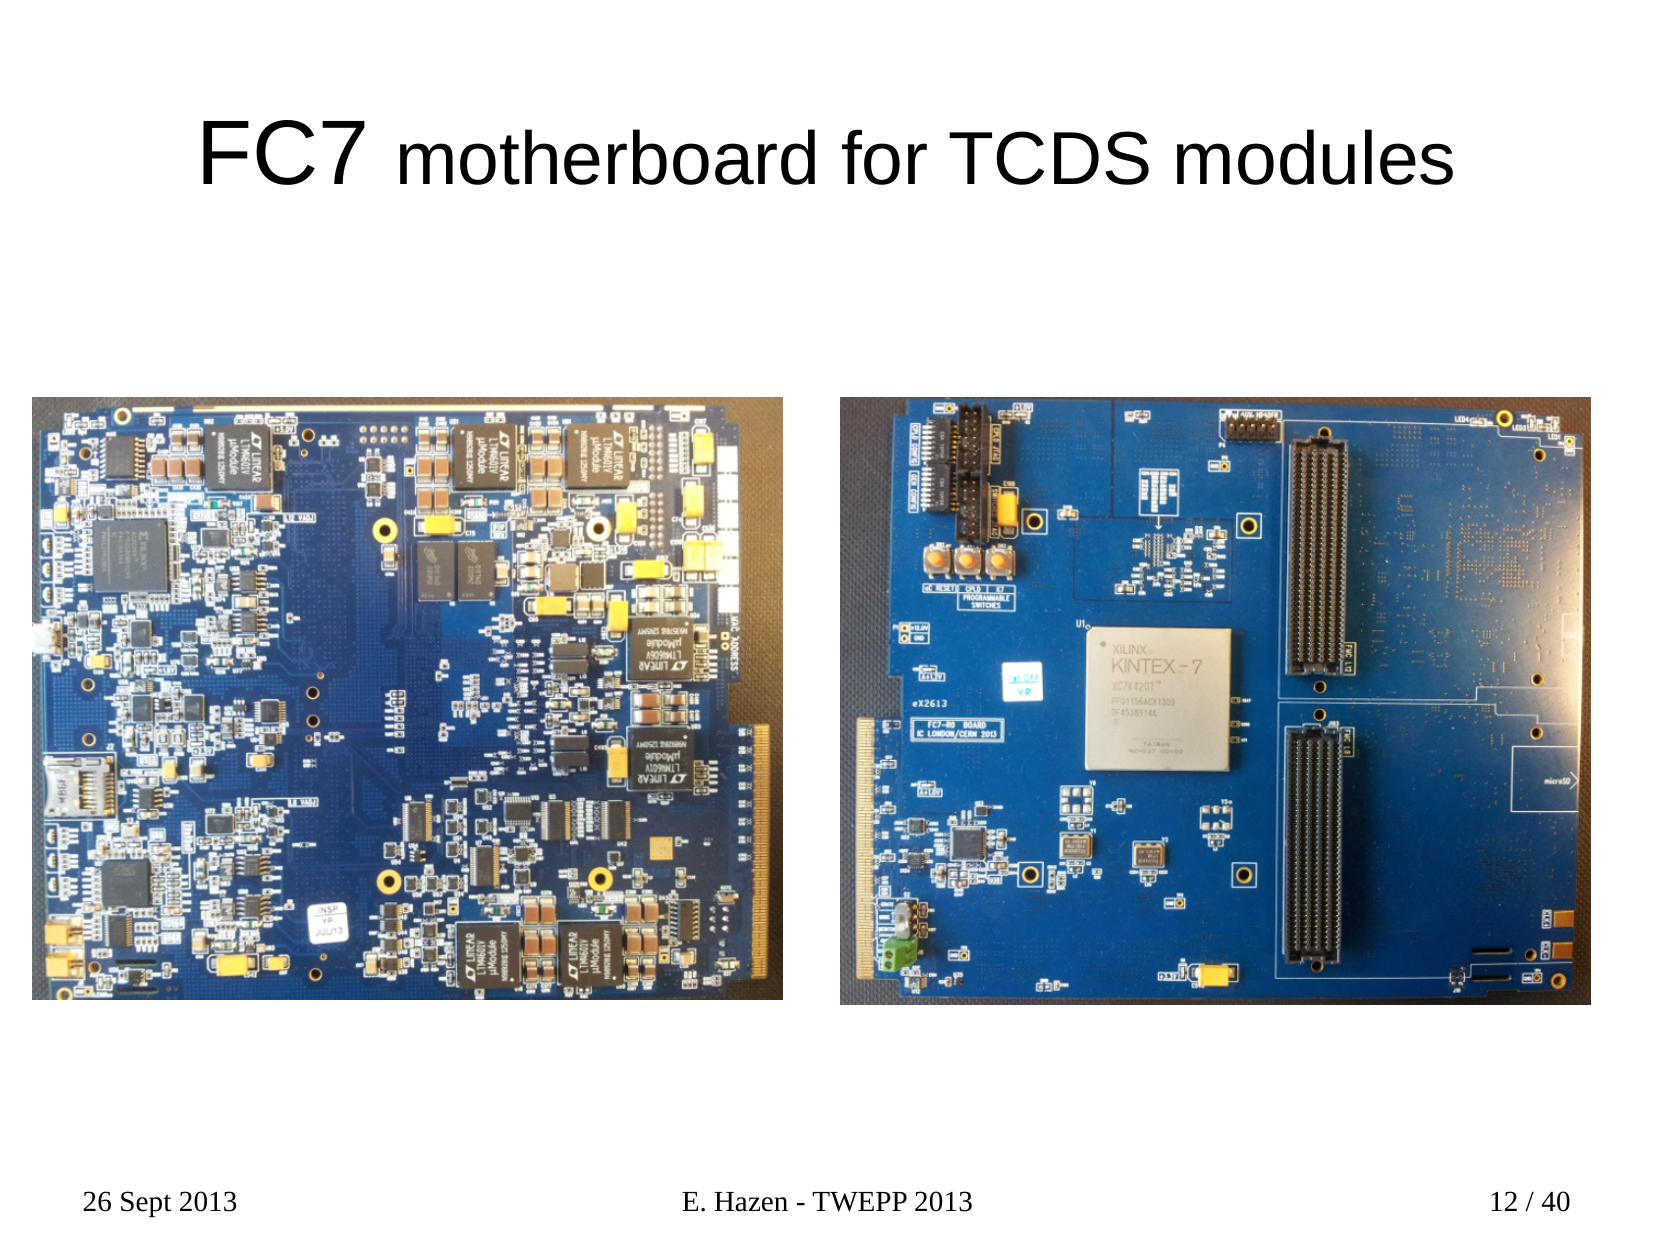

# FC7 motherboard for TCDS modules
26 Sept 2013
E. Hazen - TWEPP 2013
12